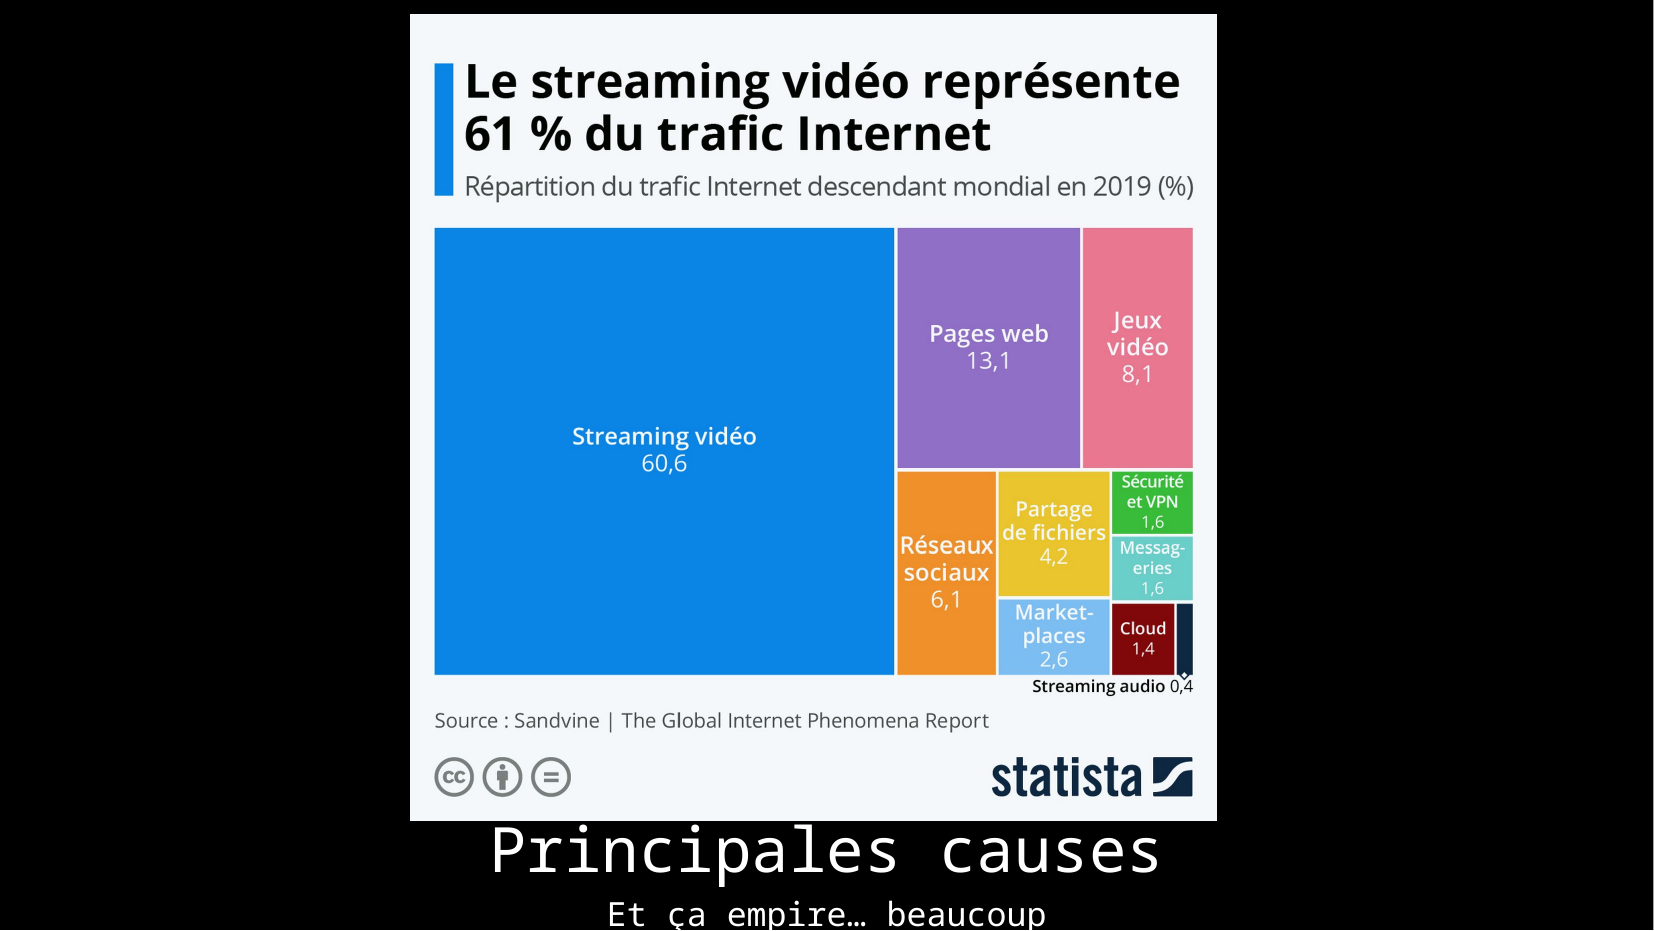

# Principales causes Et ça empire… beaucoup